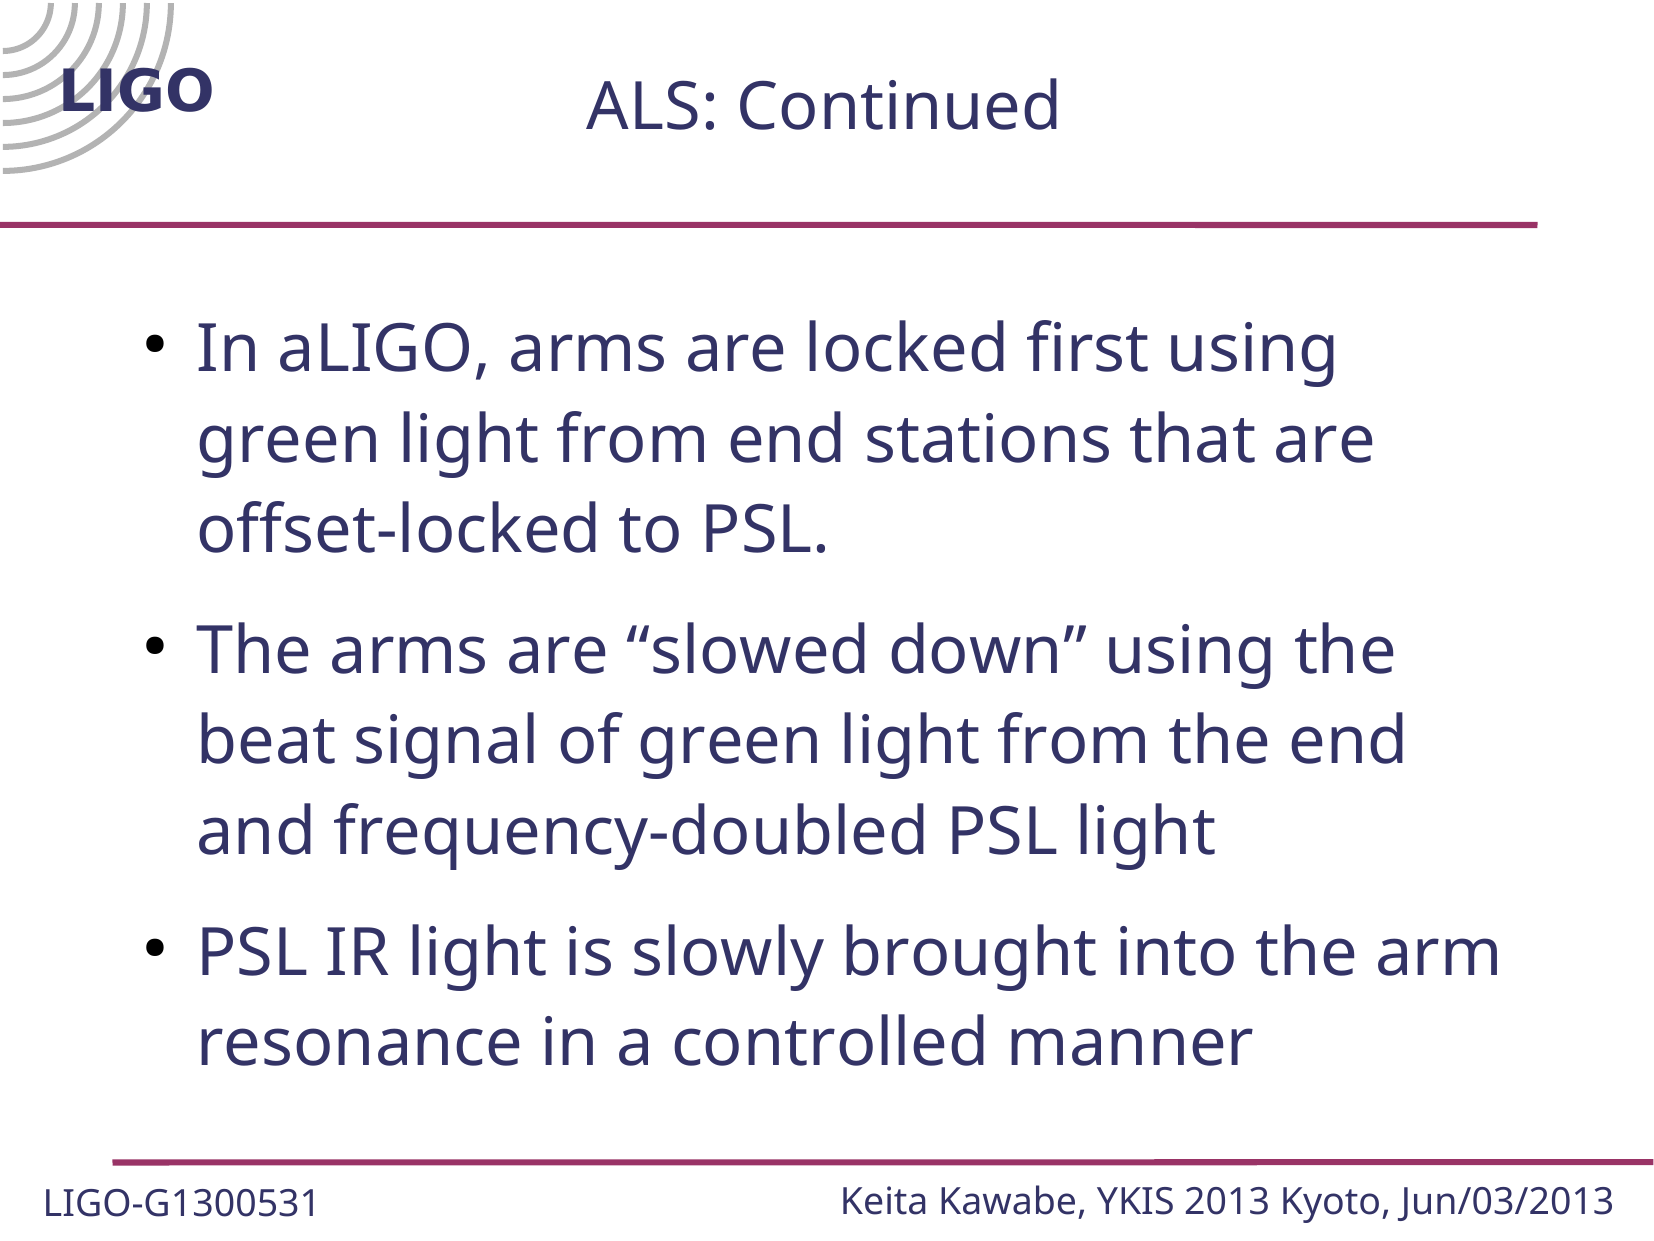

# ALS: Continued
In aLIGO, arms are locked first using green light from end stations that are offset-locked to PSL.
The arms are “slowed down” using the beat signal of green light from the end and frequency-doubled PSL light
PSL IR light is slowly brought into the arm resonance in a controlled manner